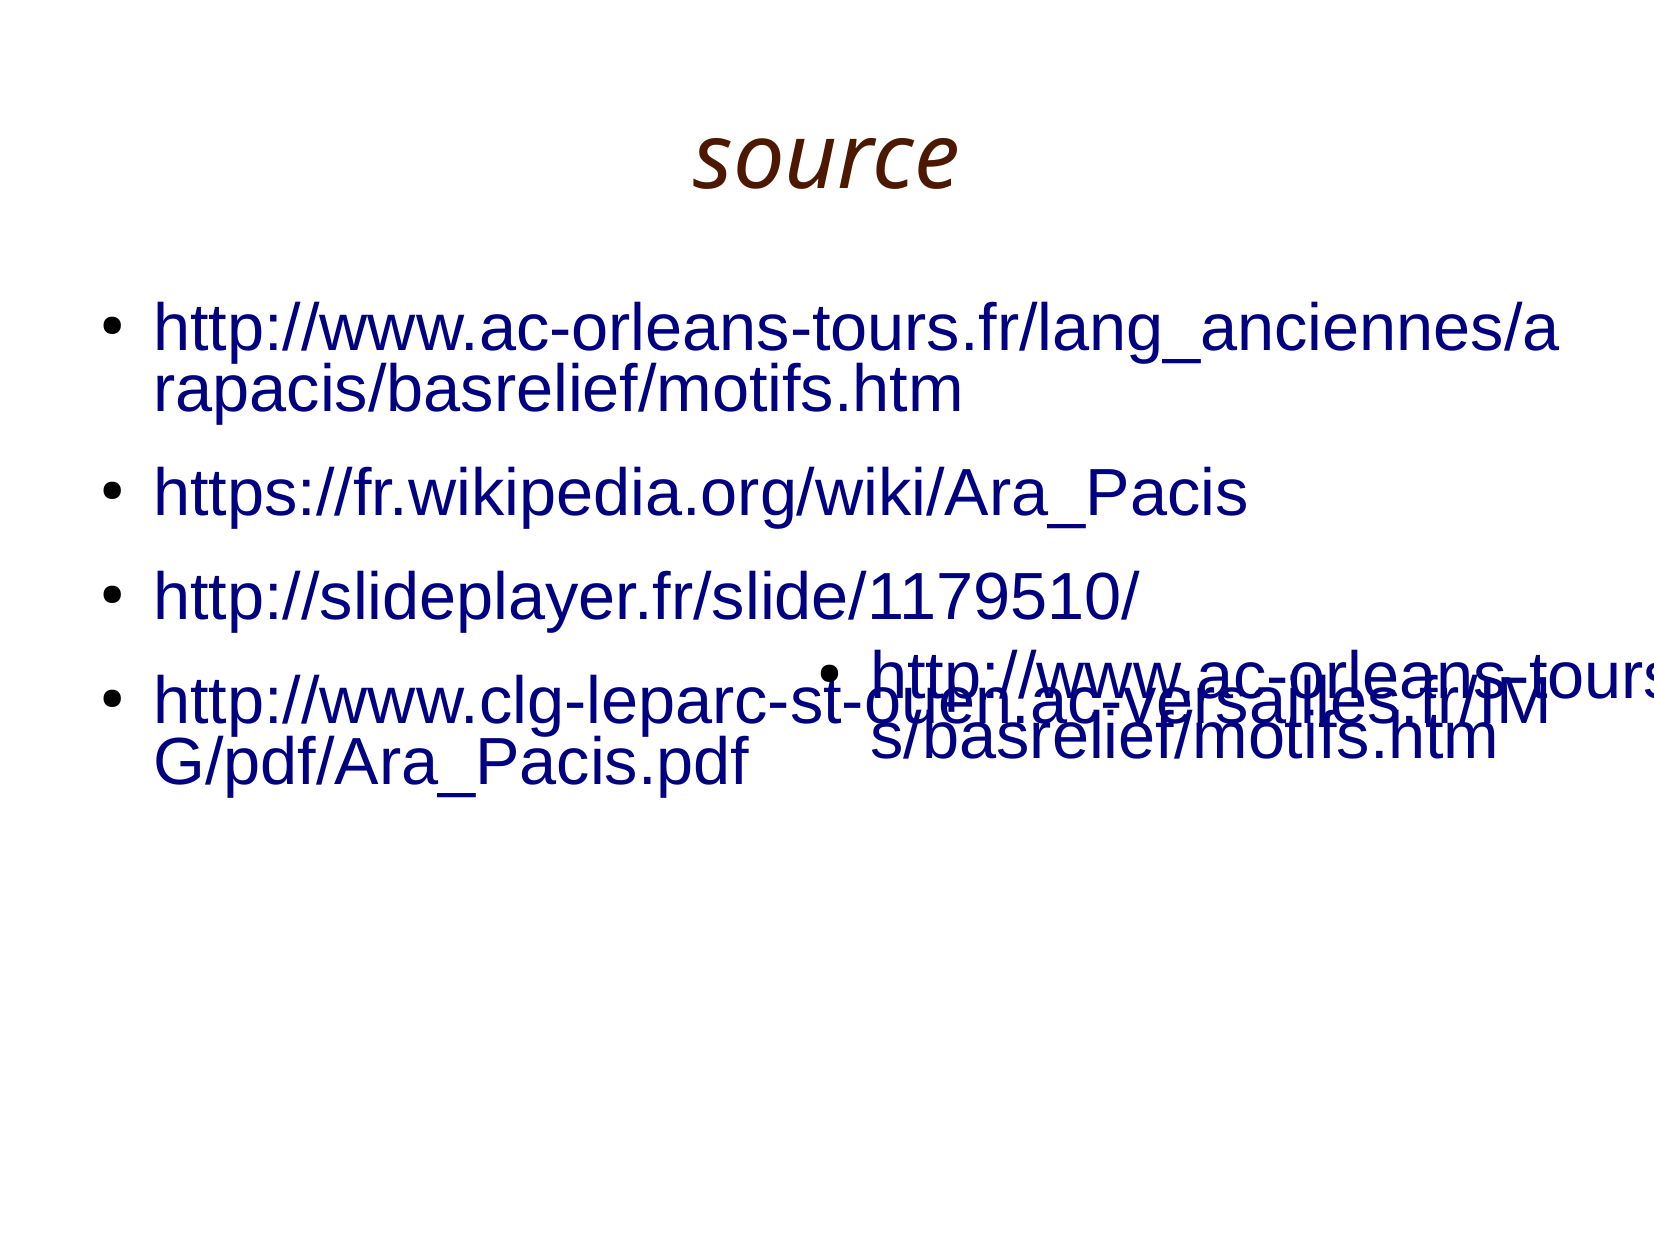

# source
http://www.ac-orleans-tours.fr/lang_anciennes/arapacis/basrelief/motifs.htm
https://fr.wikipedia.org/wiki/Ara_Pacis
http://slideplayer.fr/slide/1179510/
http://www.clg-leparc-st-ouen.ac-versailles.fr/IMG/pdf/Ara_Pacis.pdf
http://www.ac-orleans-tours.fr/lang_anciennes/arapacis/basrelief/motifs.htm